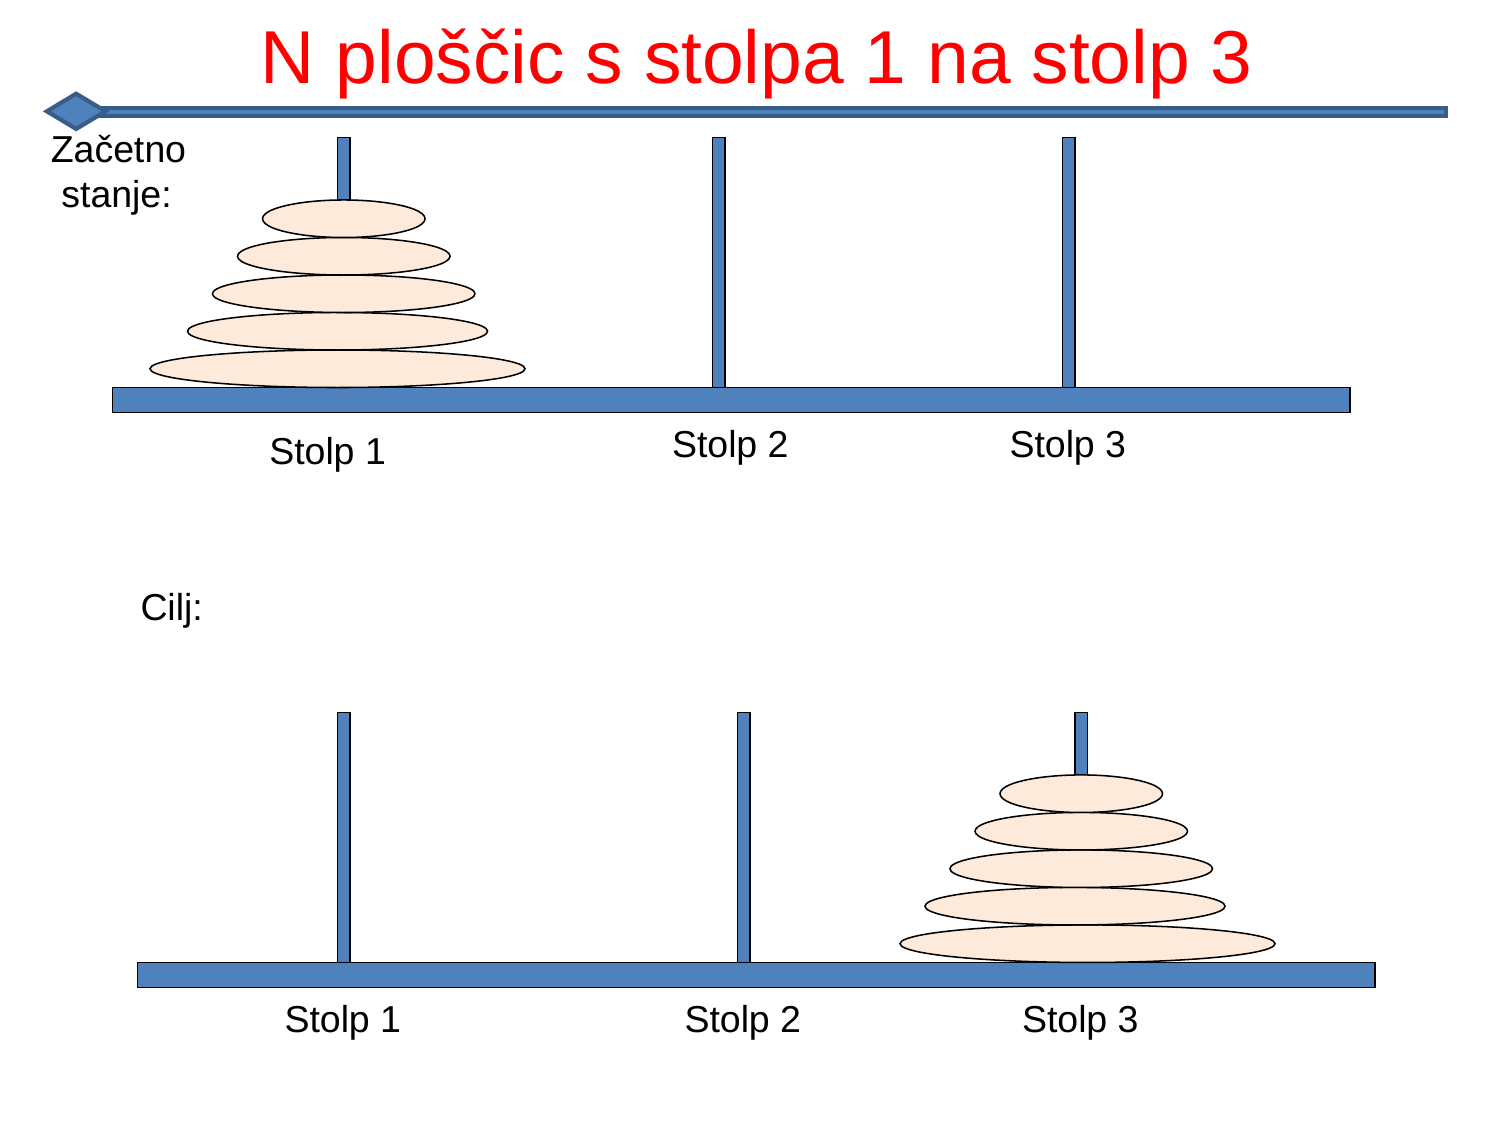

# N ploščic s stolpa 1 na stolp 3
Začetno
 stanje:
Stolp 2
Stolp 3
Stolp 1
Cilj:
Stolp 1
Stolp 2
Stolp 3